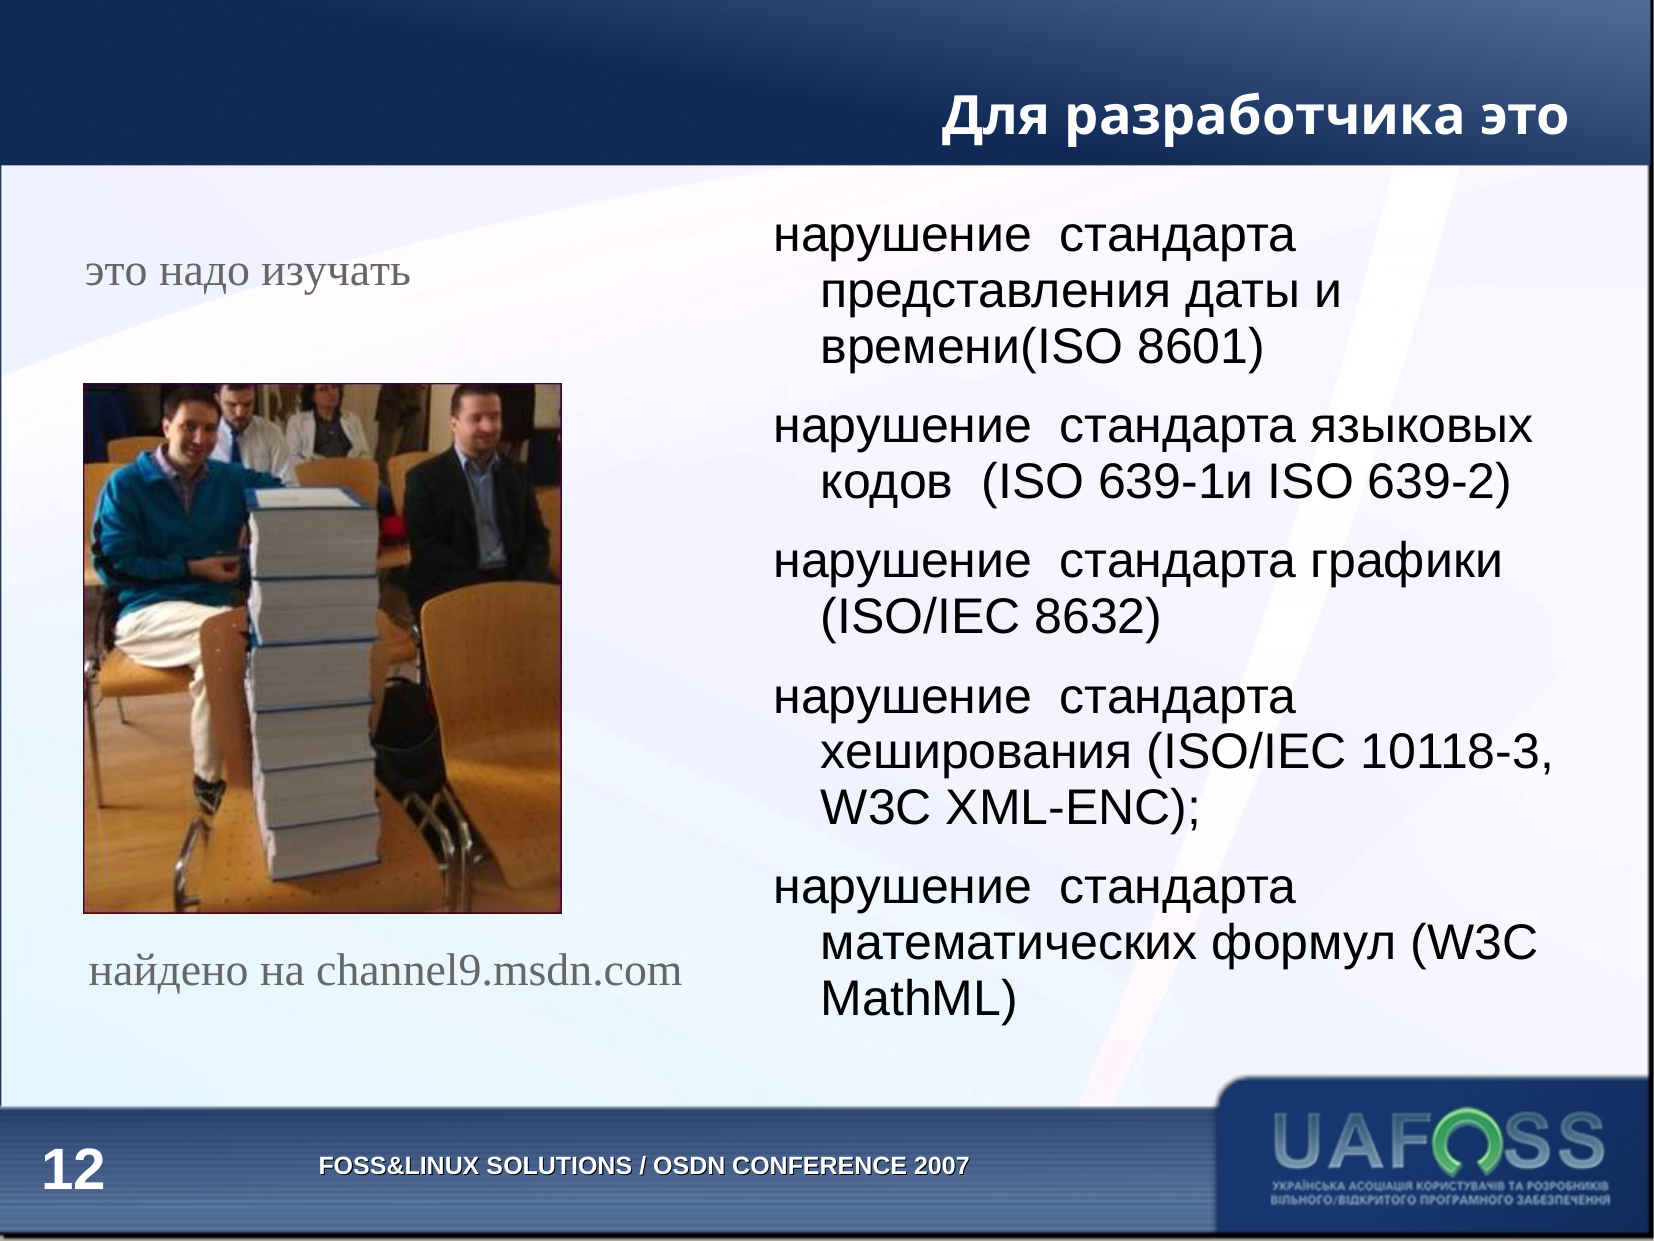

# Для разработчика это
нарушение стандарта представления даты и времени(ISO 8601)
нарушение стандарта языковых кодов (ISO 639-1и ISO 639-2)
нарушение стандарта графики (ISO/IEC 8632)
нарушение стандарта хеширования (ISO/IEC 10118-3, W3C XML-ENC);
нарушение стандарта математических формул (W3C MathML)
это надо изучать
найдено на channel9.msdn.com
FOSS&LINUX SOLUTIONS / OSDN CONFERENCE 2007